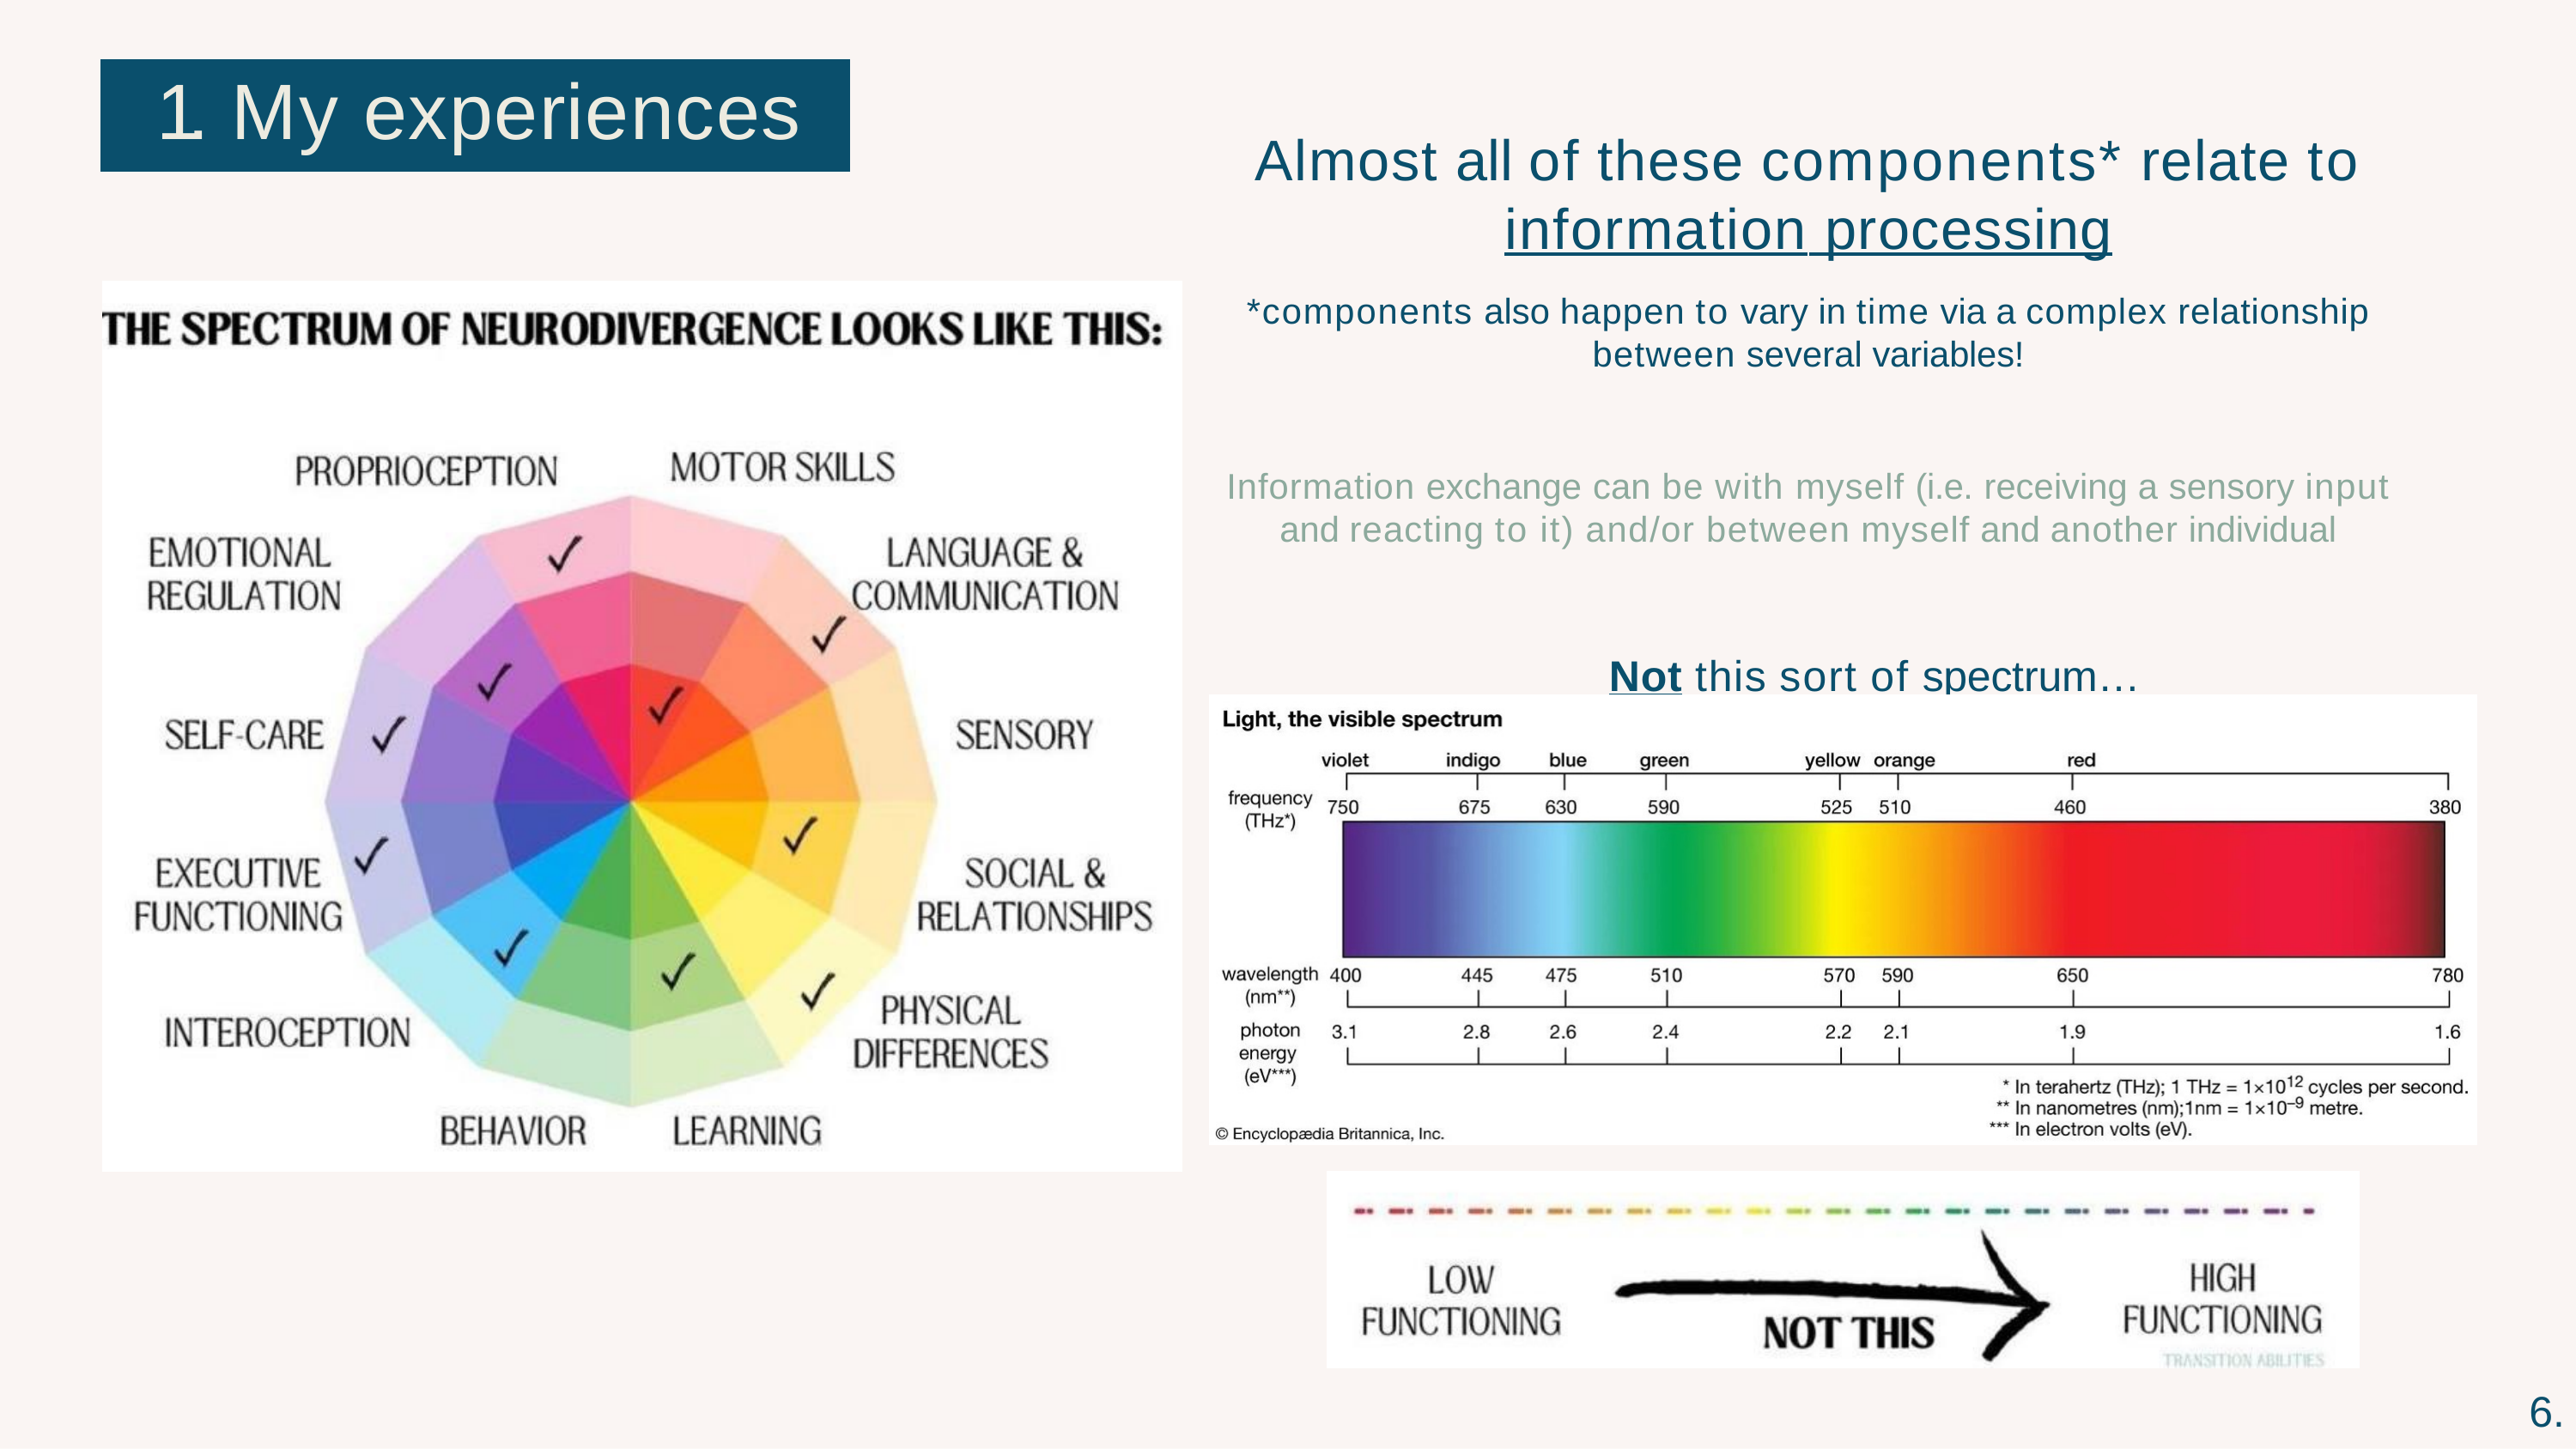

# 1. My experiences
Almost all of these components* relate to information processing
*components also happen to vary in time via a complex relationship between several variables!
Information exchange can be with myself (i.e. receiving a sensory input and reacting to it) and/or between myself and another individual
Not this sort of spectrum…